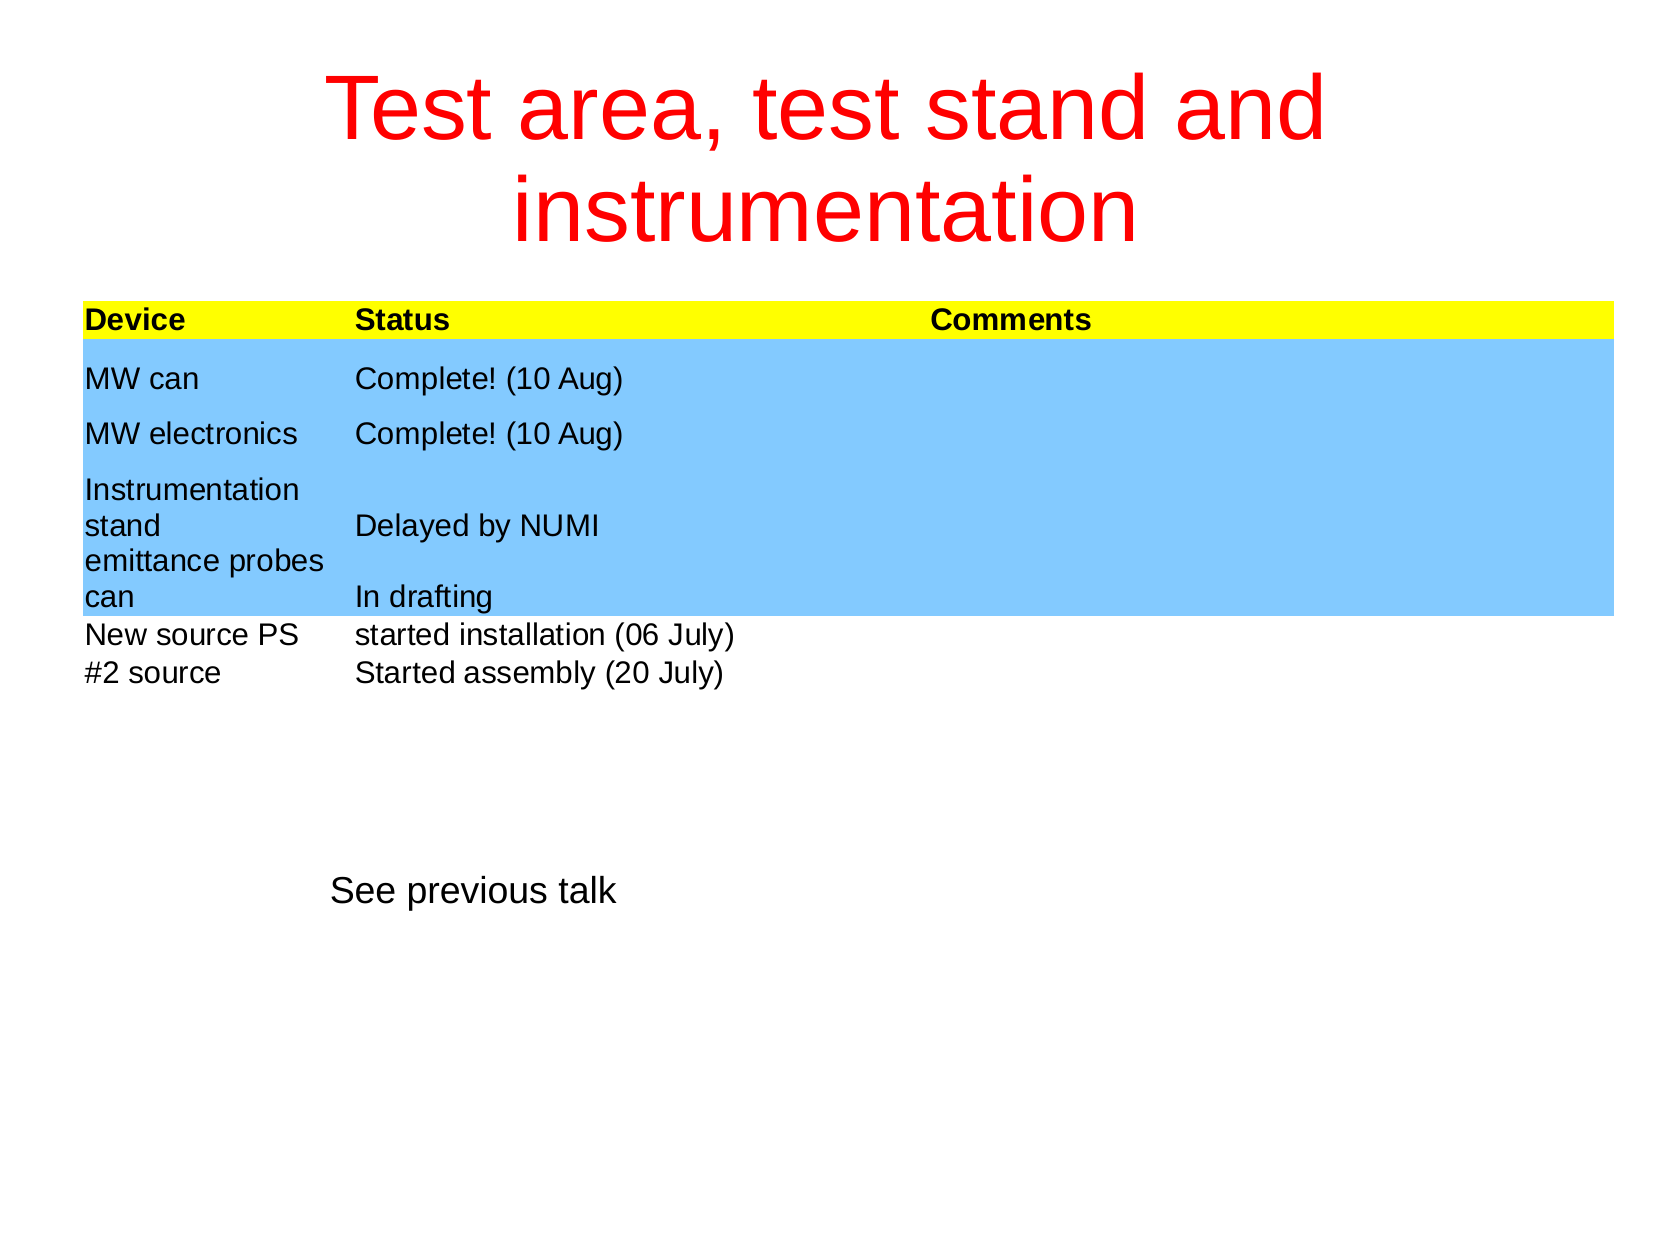

# Test area, test stand and instrumentation
See previous talk